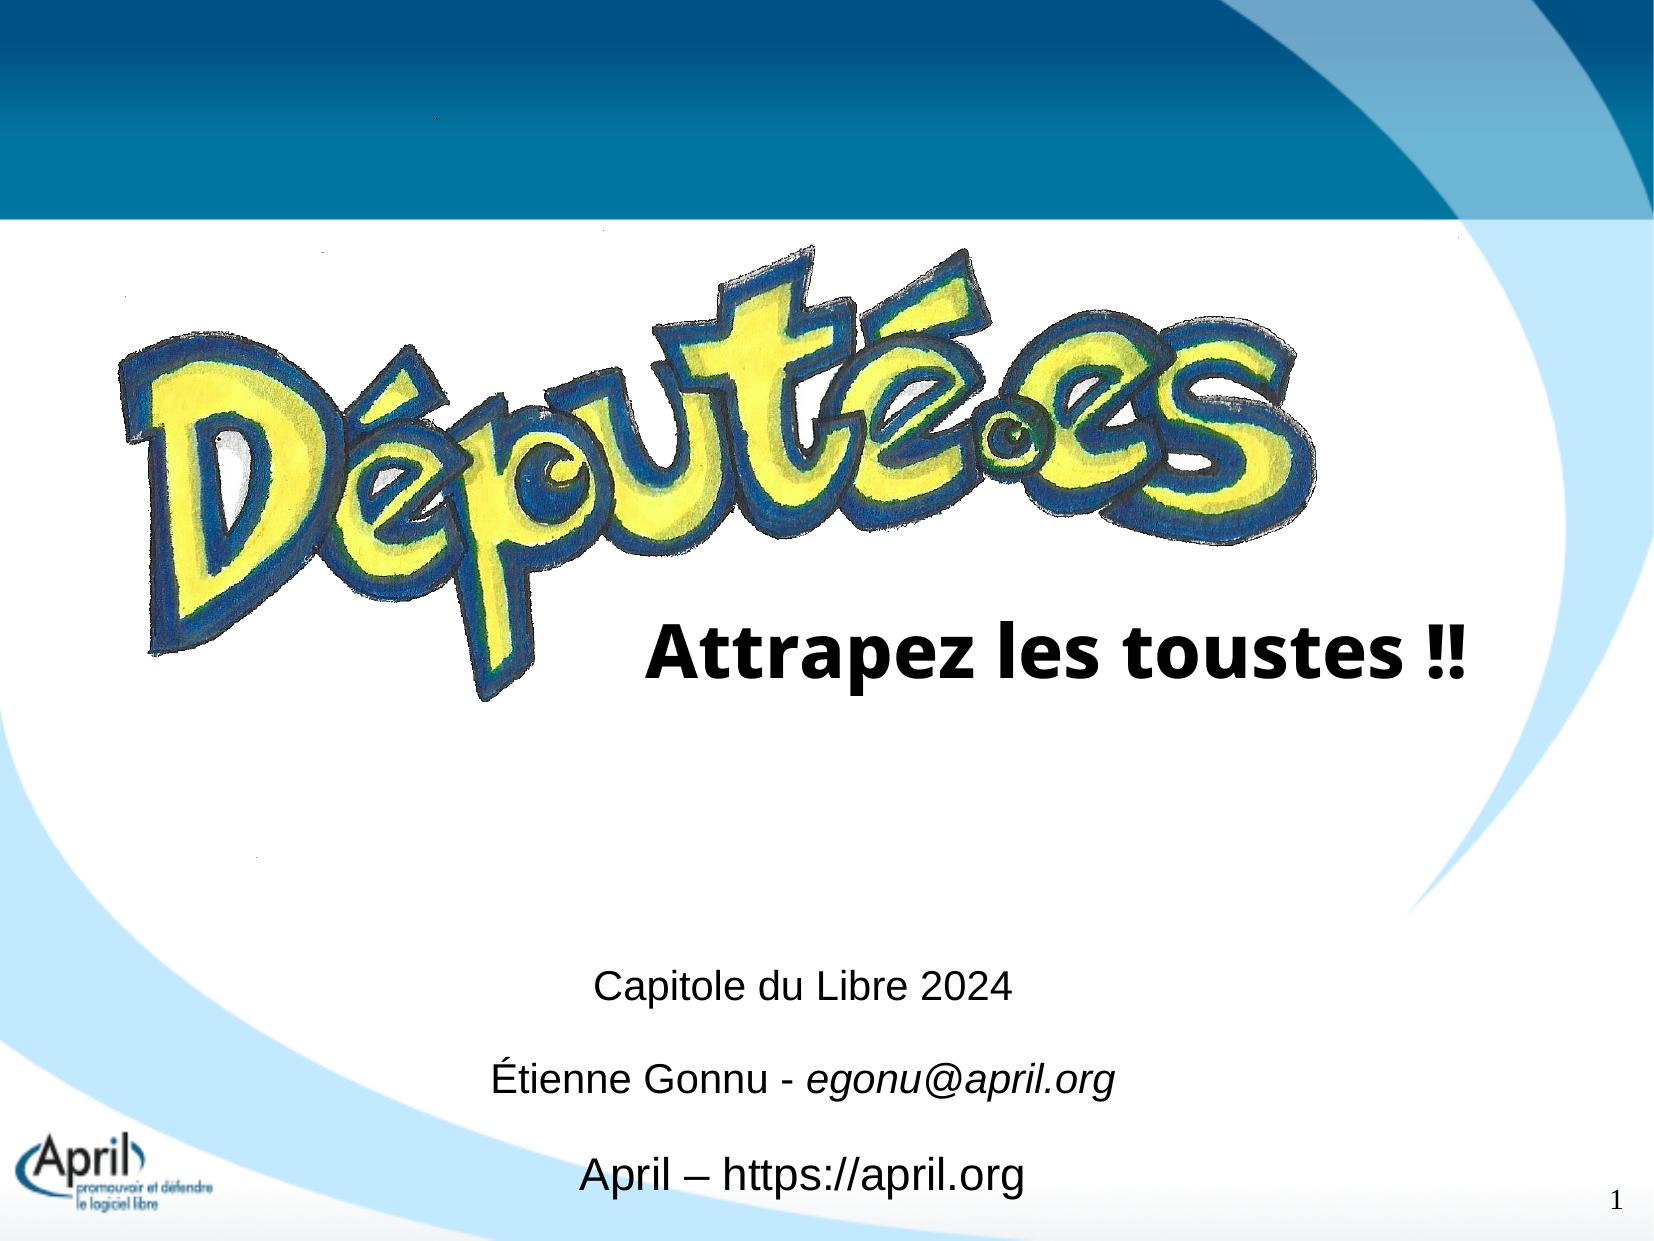

# Capitole du Libre 2024
Étienne Gonnu - egonu@april.org
April – https://april.org
Attrapez les toustes !!
1